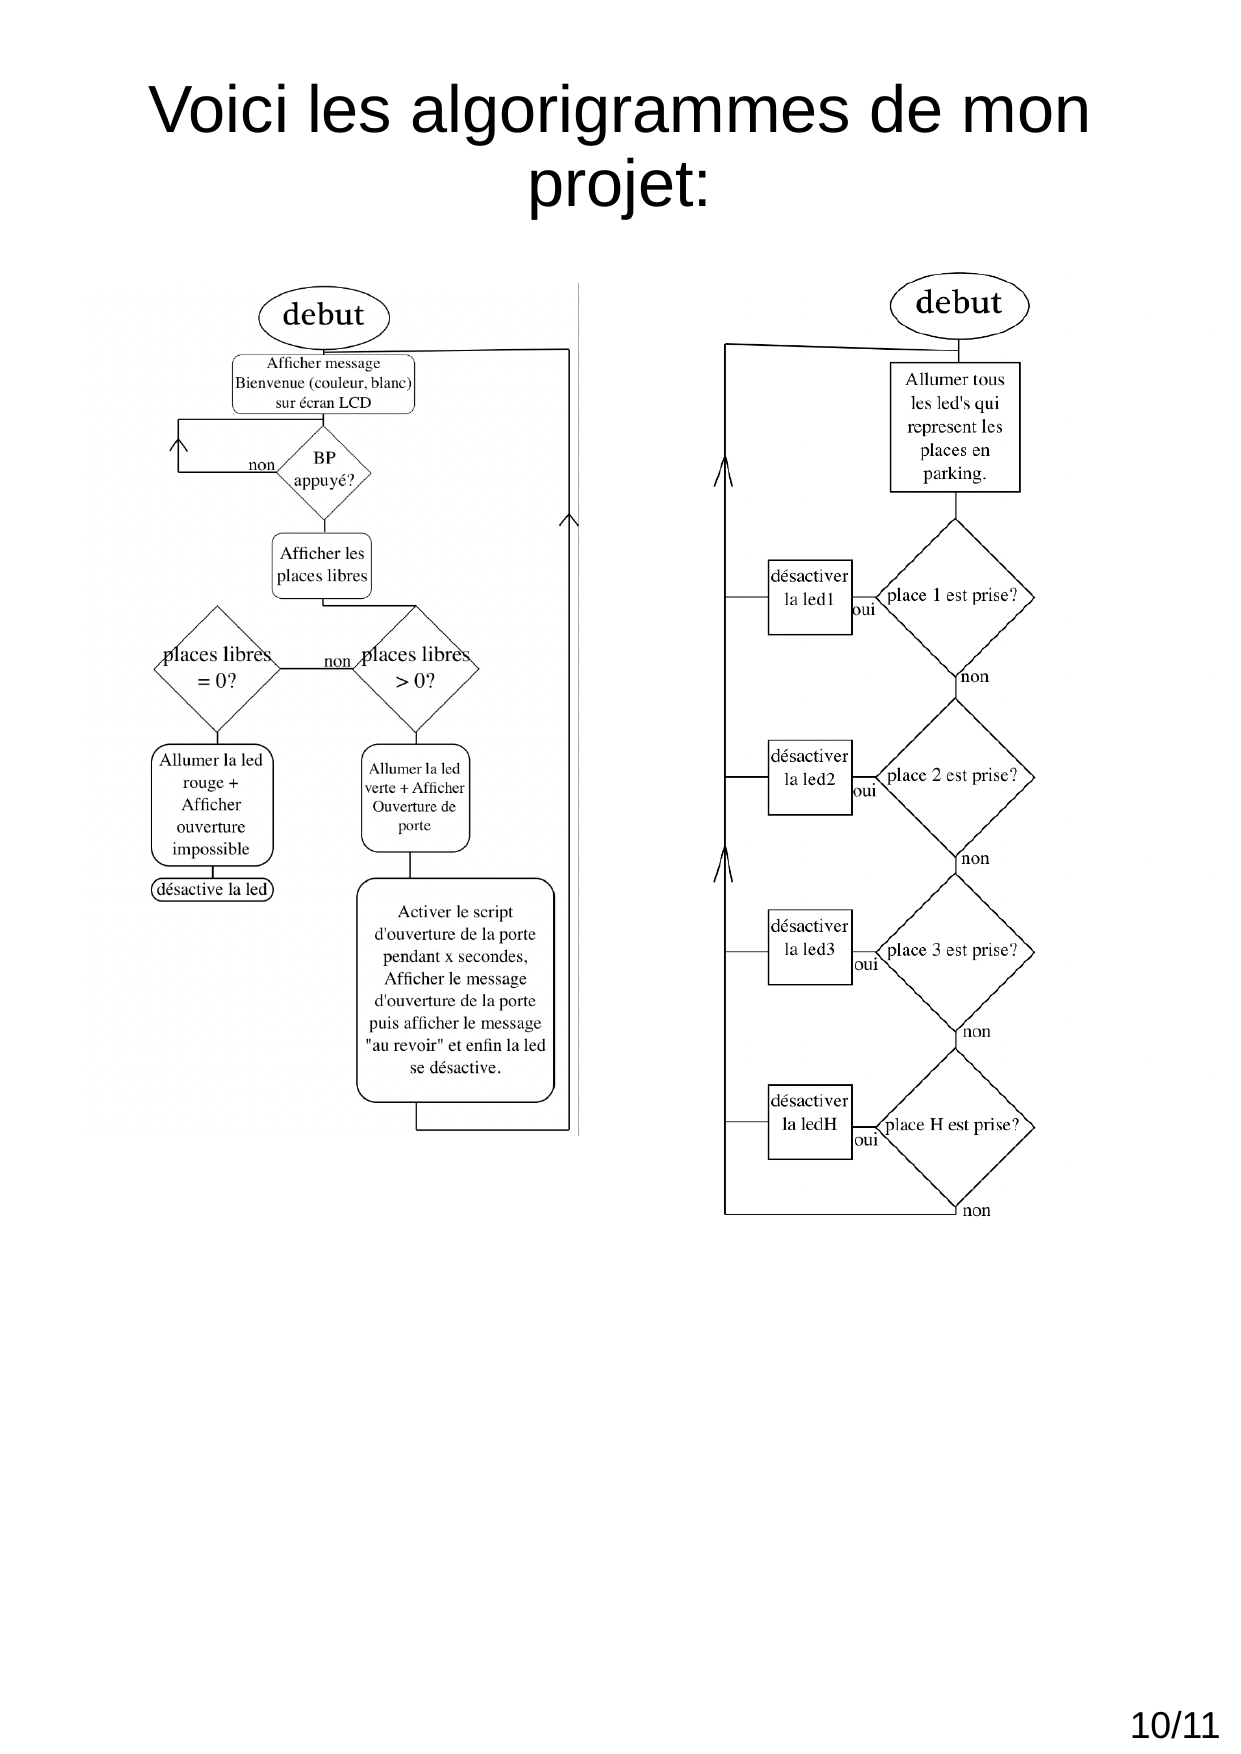

# Voici les algorigrammes de mon projet:
10/11